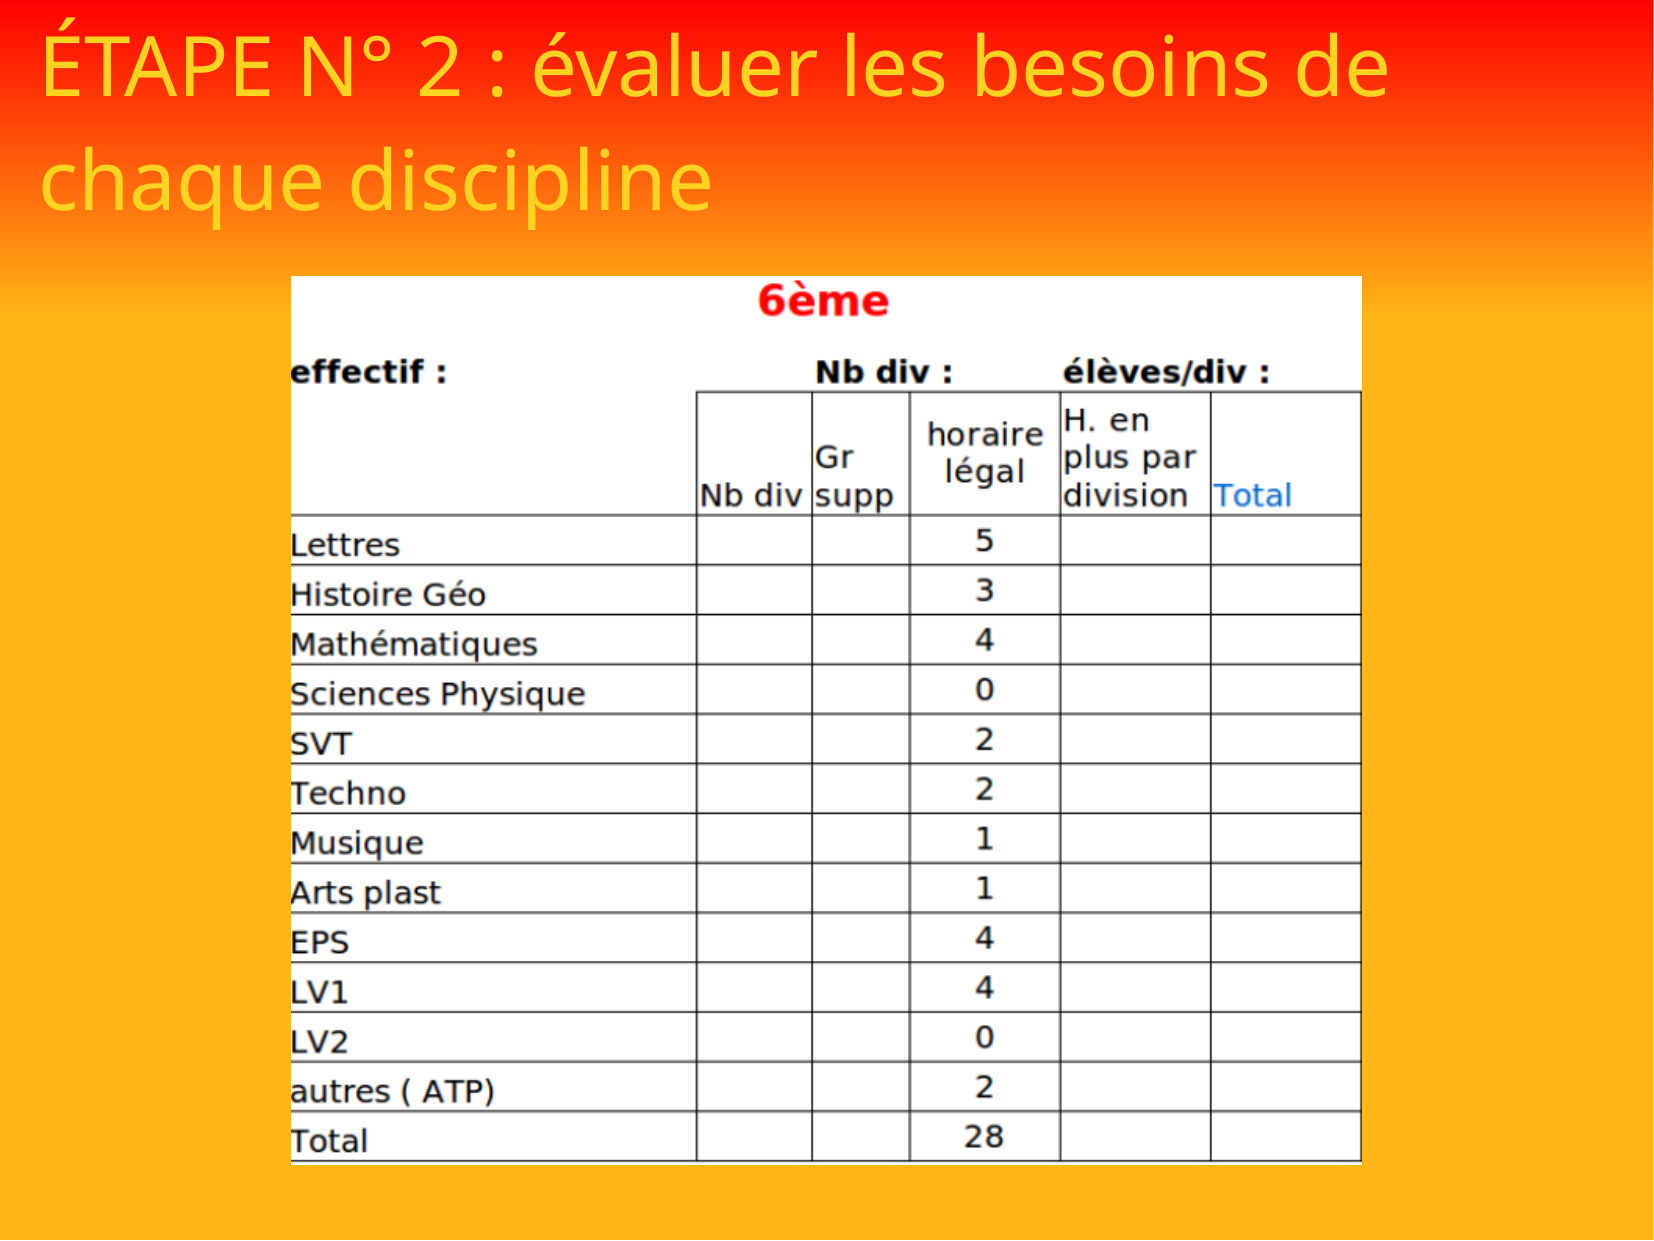

ÉTAPE N° 2 : évaluer les besoins de chaque discipline